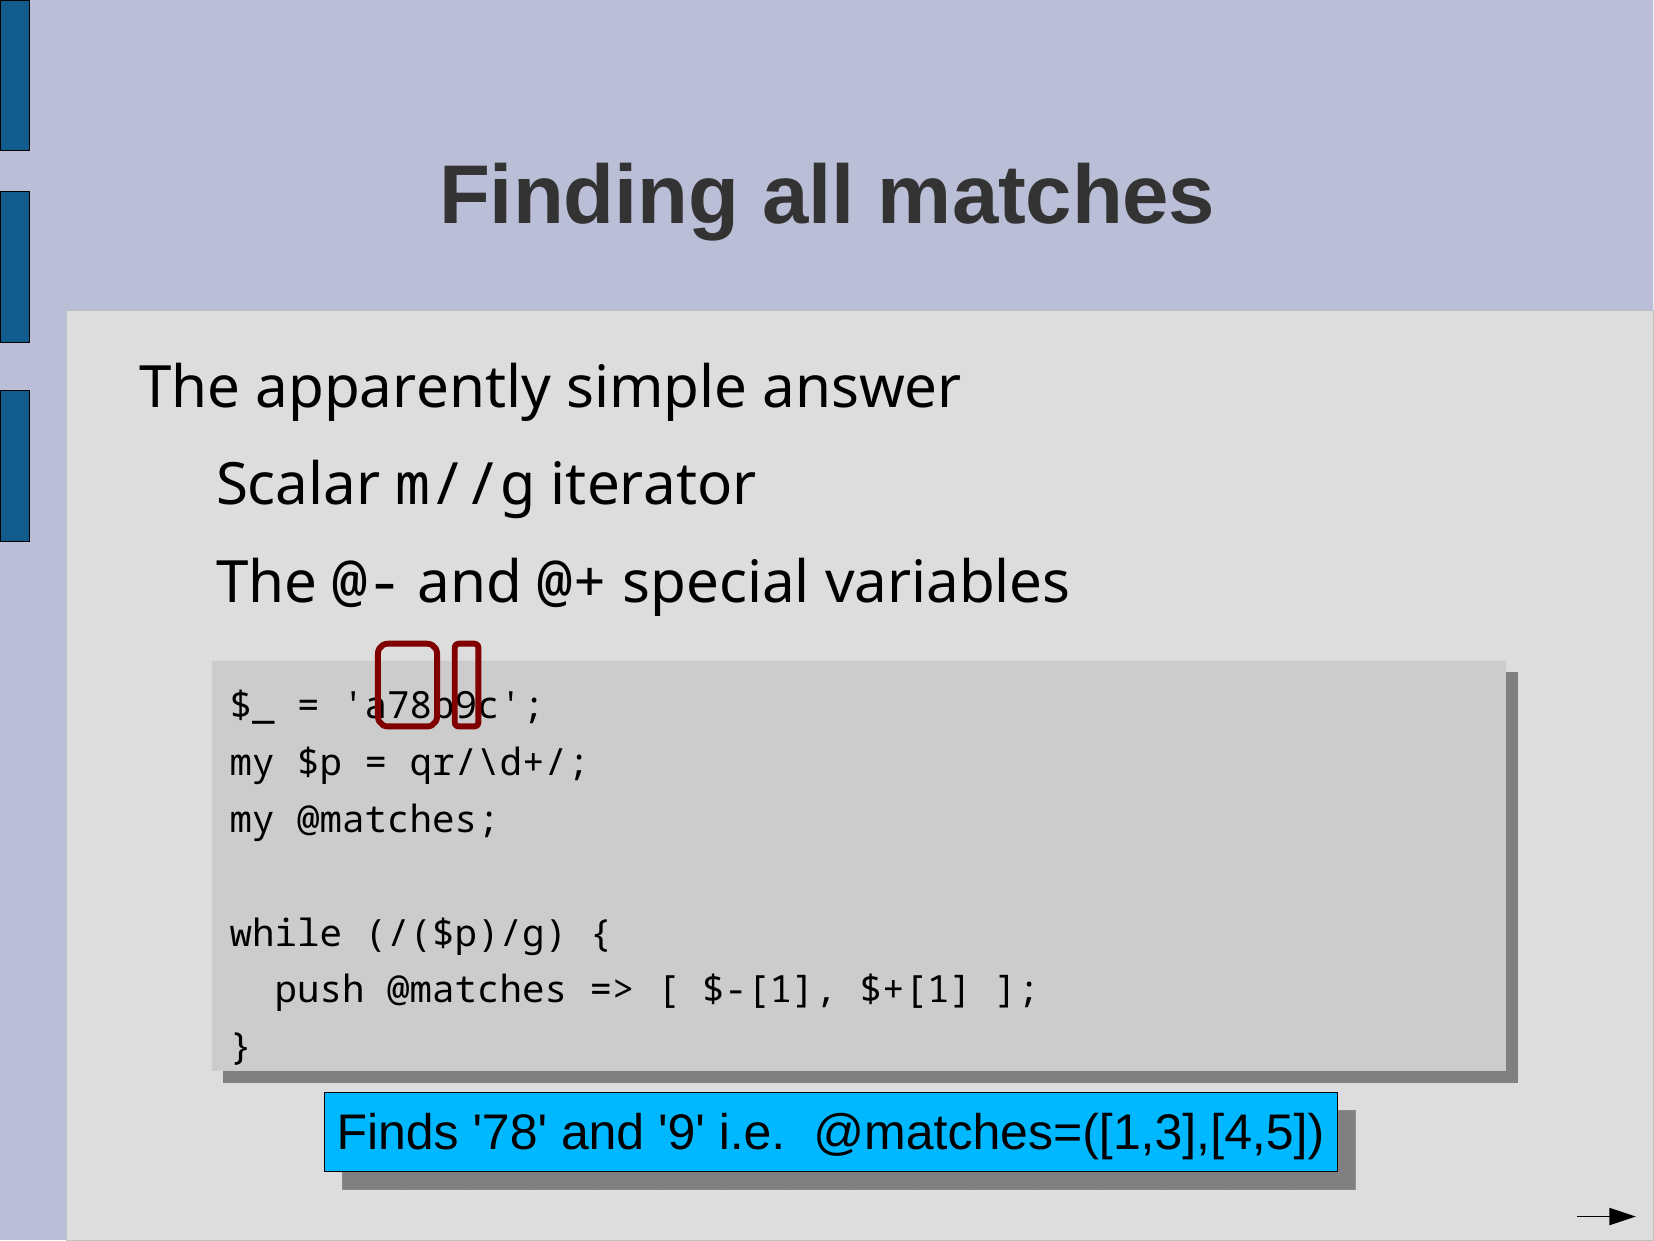

# Finding all matches
The apparently simple answer
Scalar m//g iterator
The @- and @+ special variables
$_ = 'a78b9c';
my $p = qr/\d+/;
my @matches;
while (/($p)/g) {
 push @matches => [ $-[1], $+[1] ];
}
Finds '78' and '9' i.e. @matches=([1,3],[4,5])